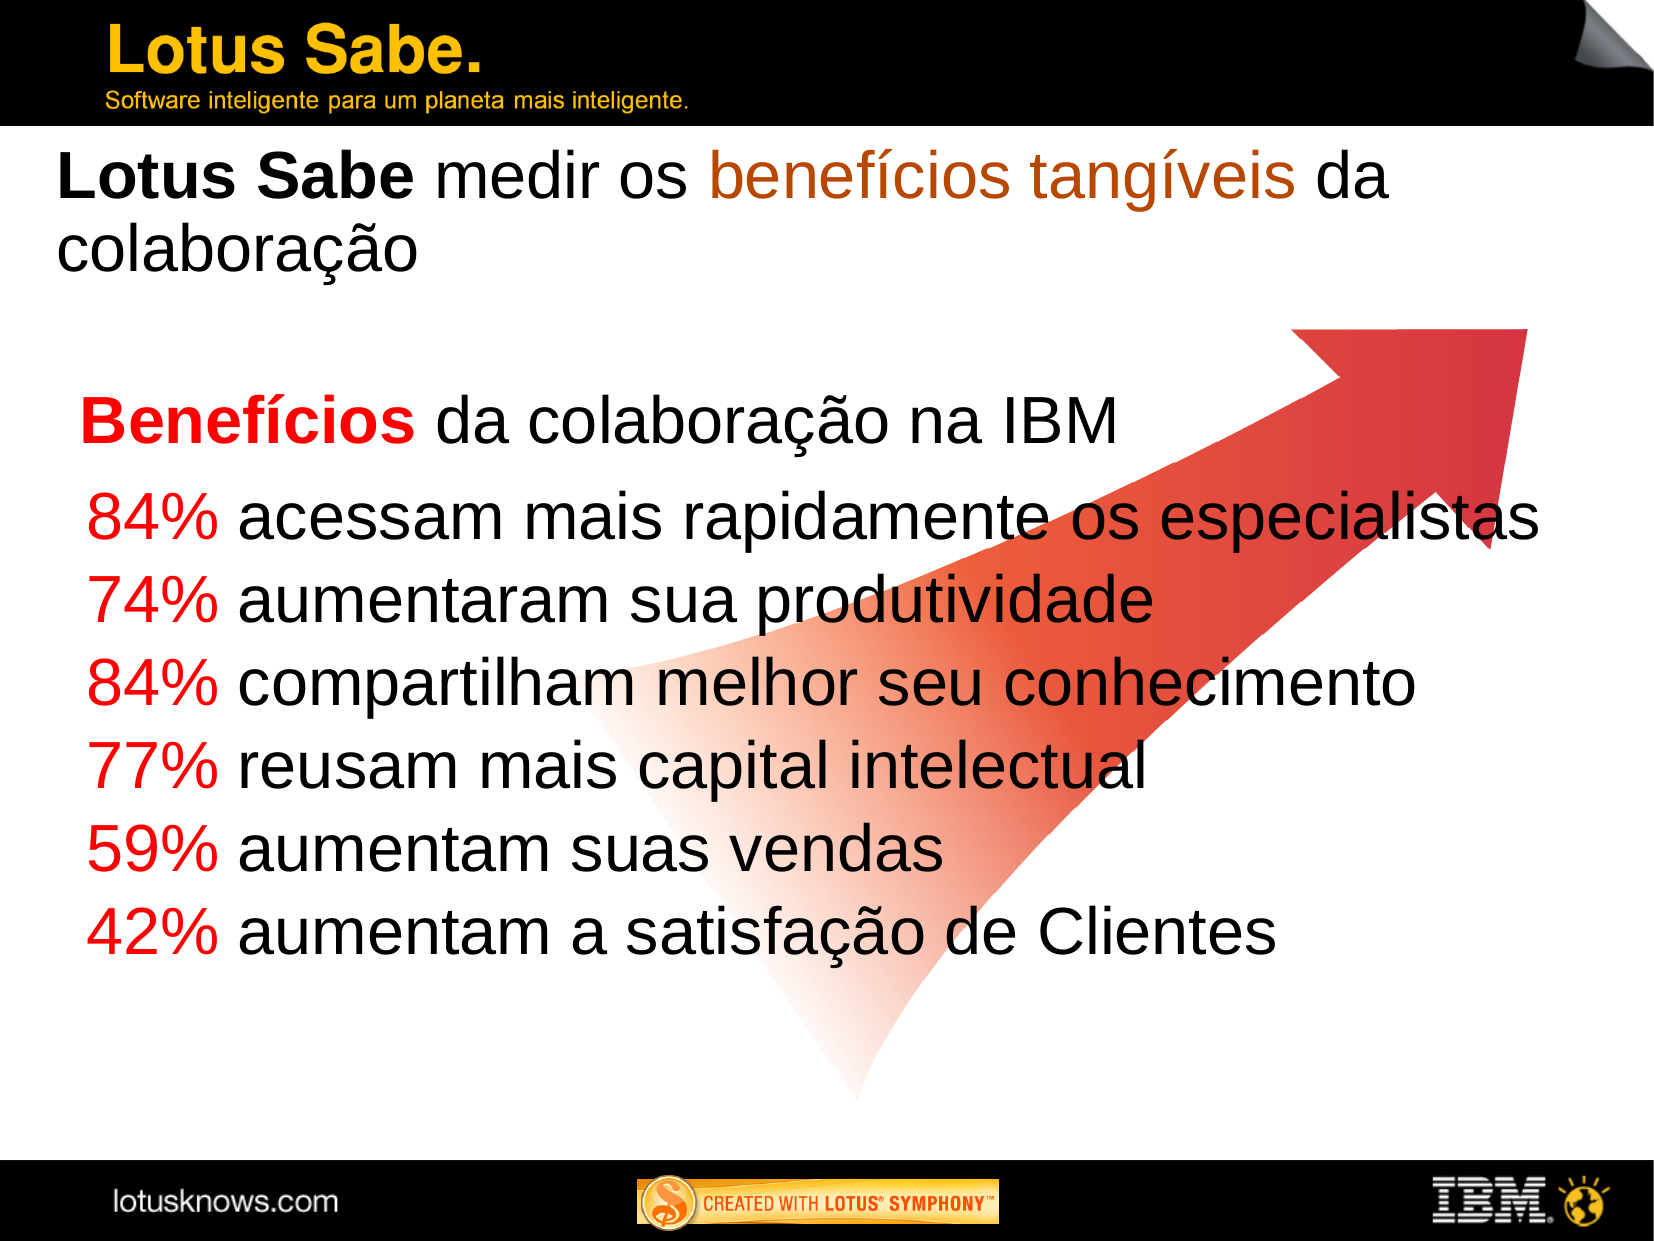

# Lotus Sabe medir os benefícios tangíveis da colaboração
Benefícios da colaboração na IBM
84% acessam mais rapidamente os especialistas
74% aumentaram sua produtividade
84% compartilham melhor seu conhecimento
77% reusam mais capital intelectual
59% aumentam suas vendas
42% aumentam a satisfação de Clientes